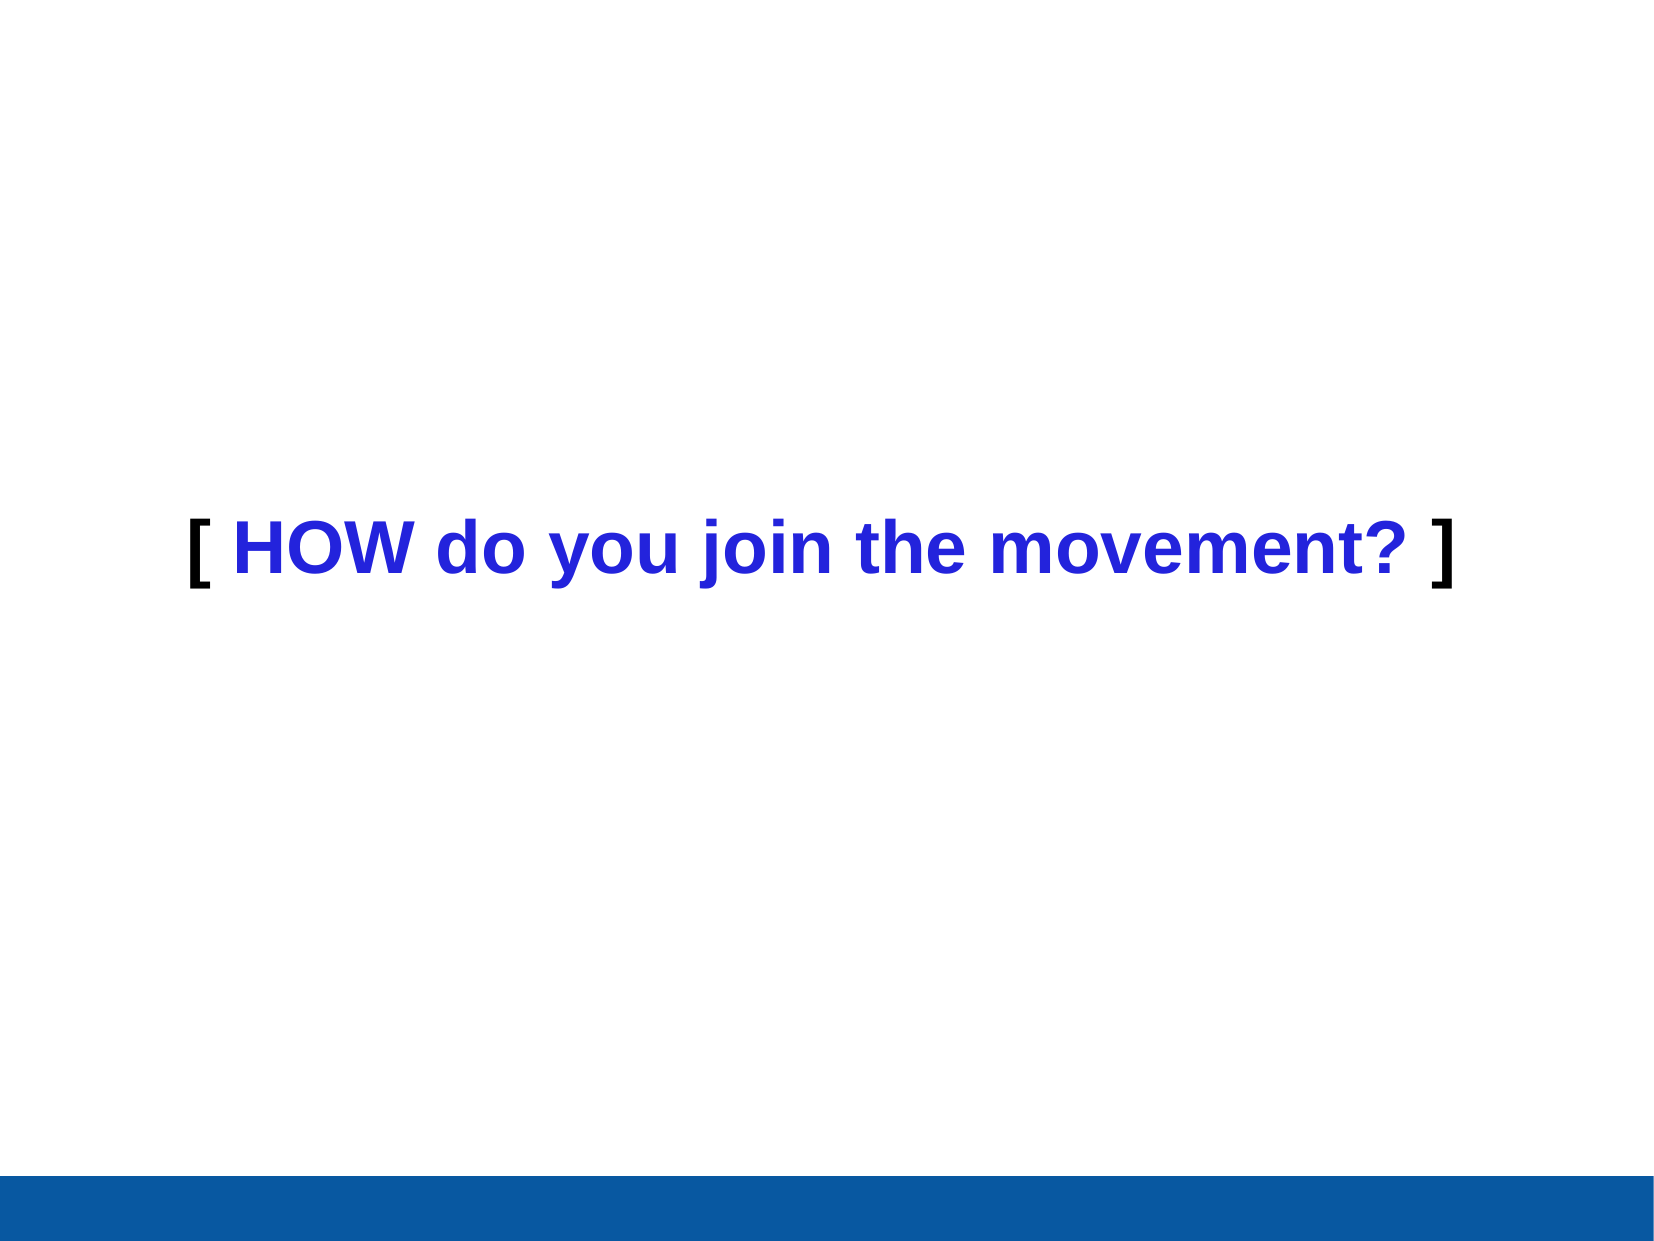

# [ HOW do you join the movement? ]